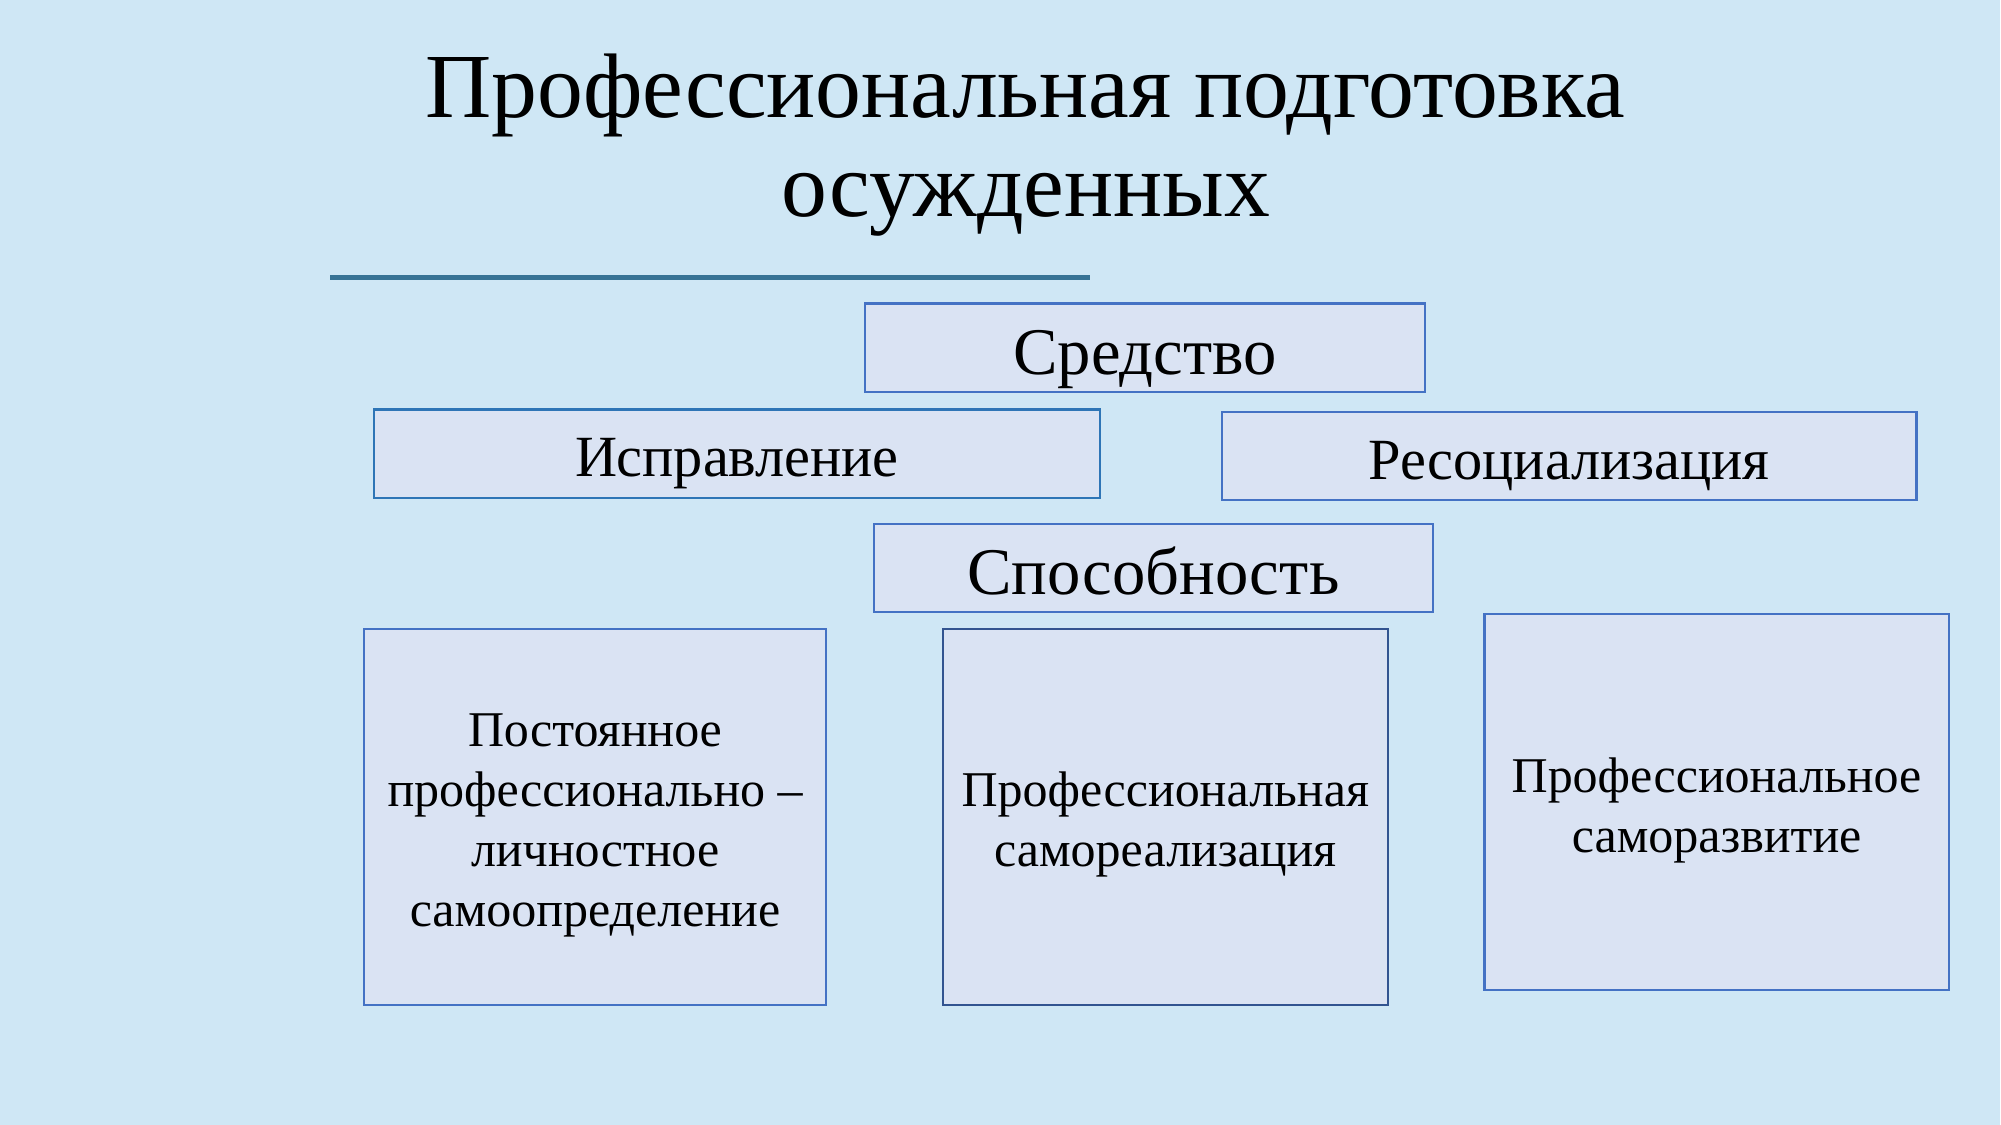

# Профессиональная подготовка осужденных
Средство
Исправление
Ресоциализация
Способность
Профессиональное саморазвитие
Постоянное профессионально – личностное самоопределение
Профессиональная самореализация